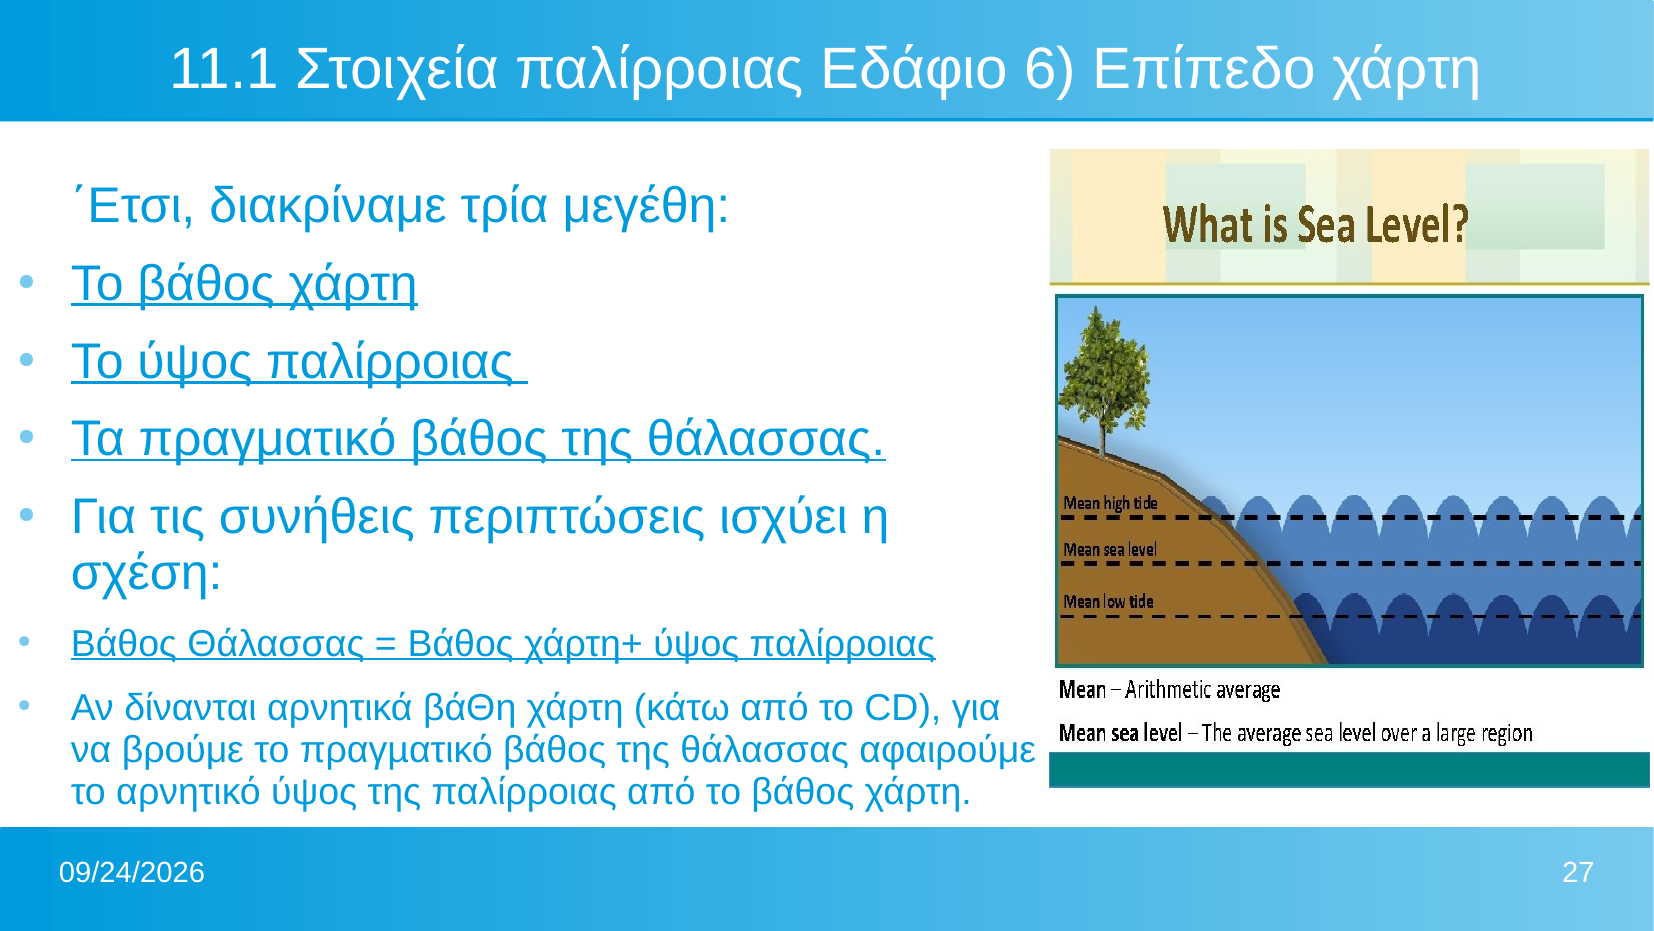

# 11.1 Στοιχεία παλίρροιας Εδάφιο 6) Επίπεδο χάρτη
΄Ετσι, διακρίναμε τρία μεγέθη:
To βάθος χάρτη
Το ύψος παλίρροιας
Τα πραγματικό βάθος της θάλασσας.
Για τις συνήθεις περιπτώσεις ισχύει η σχέση:
Βάθος Θάλασσας = Βάθος χάρτη+ ύψος παλίρροιας
Αν δίνανται αρνητικά βάΘη χάρτη (κάτω από το CD), για να βρούμε το πραγµατικό βάθος της θάλασσας αφαιρούμε το αρνητικό ύψος της παλίρροιας από το βάθος χάρτη.
27